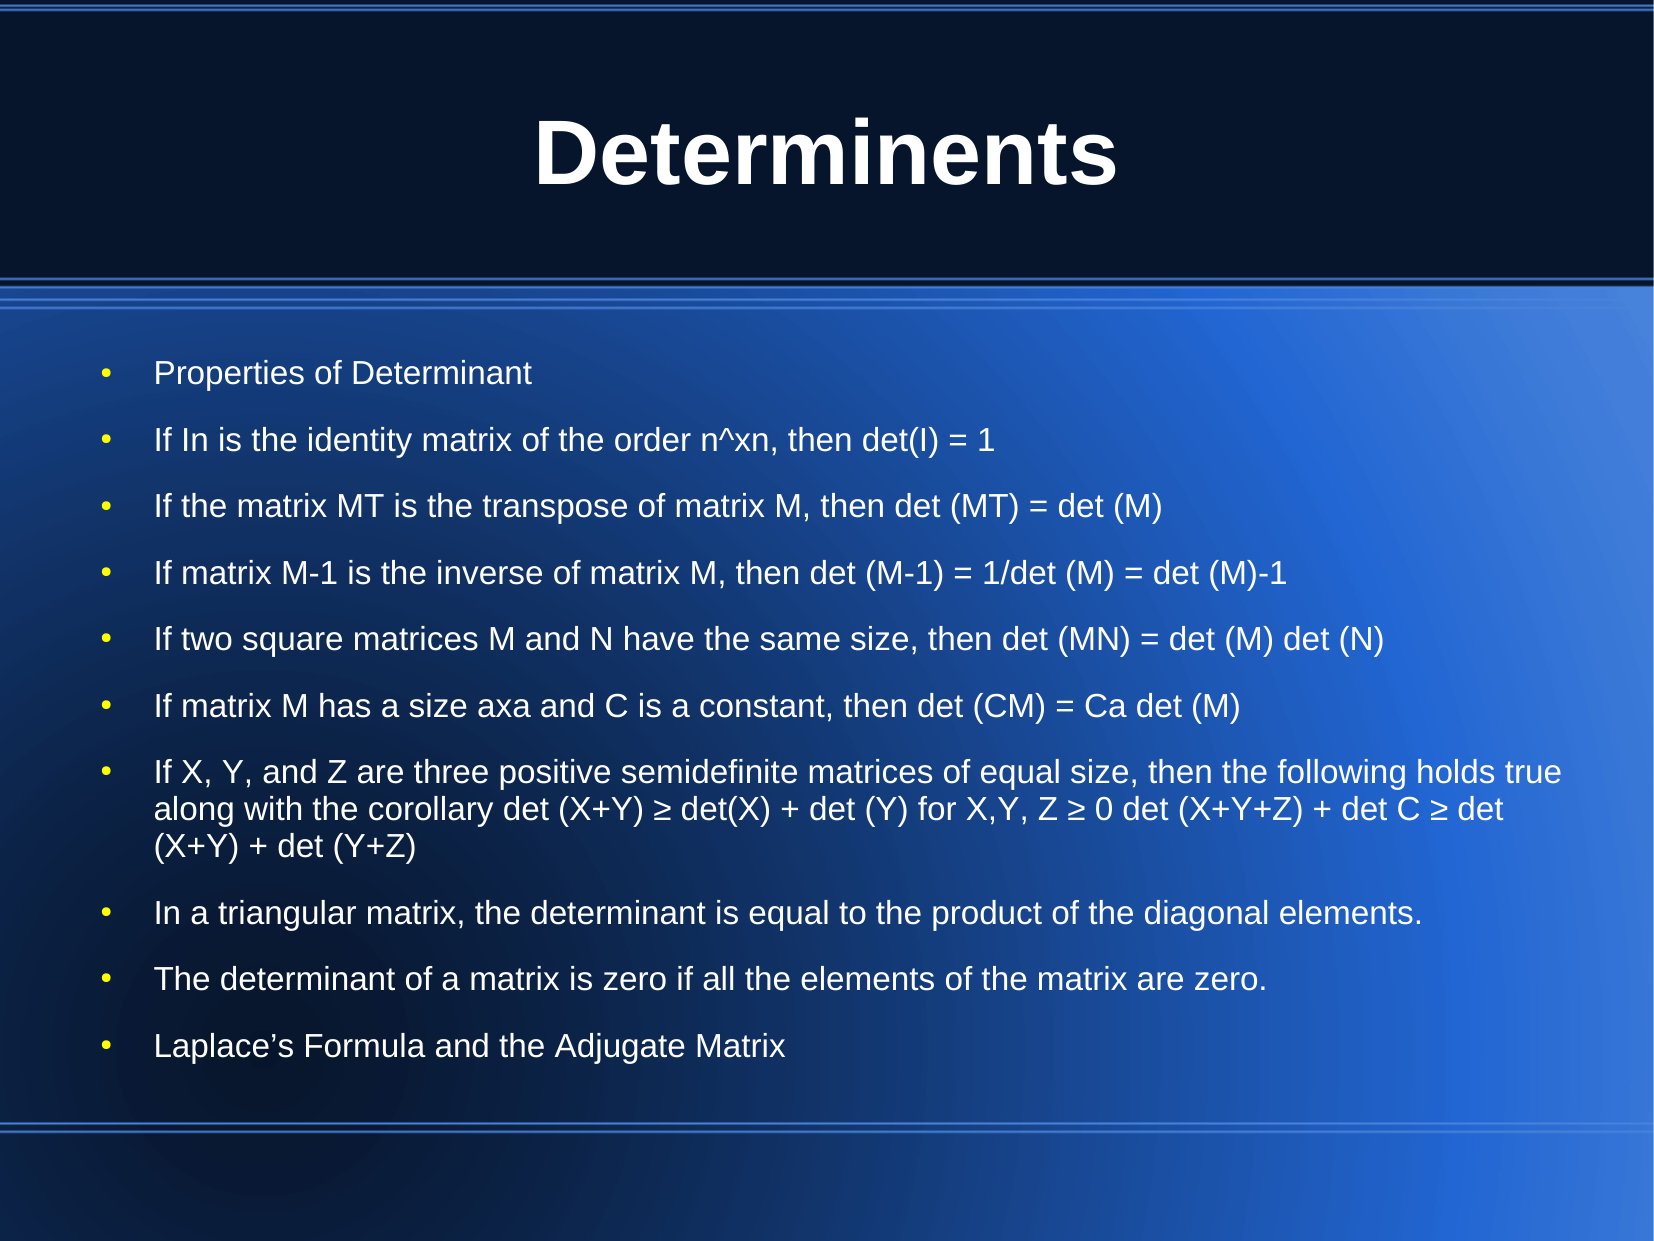

# Determinents
Properties of Determinant
If In is the identity matrix of the order n^xn, then det(I) = 1
If the matrix MT is the transpose of matrix M, then det (MT) = det (M)
If matrix M-1 is the inverse of matrix M, then det (M-1) = 1/det (M) = det (M)-1
If two square matrices M and N have the same size, then det (MN) = det (M) det (N)
If matrix M has a size axa and C is a constant, then det (CM) = Ca det (M)
If X, Y, and Z are three positive semidefinite matrices of equal size, then the following holds true along with the corollary det (X+Y) ≥ det(X) + det (Y) for X,Y, Z ≥ 0 det (X+Y+Z) + det C ≥ det (X+Y) + det (Y+Z)
In a triangular matrix, the determinant is equal to the product of the diagonal elements.
The determinant of a matrix is zero if all the elements of the matrix are zero.
Laplace’s Formula and the Adjugate Matrix